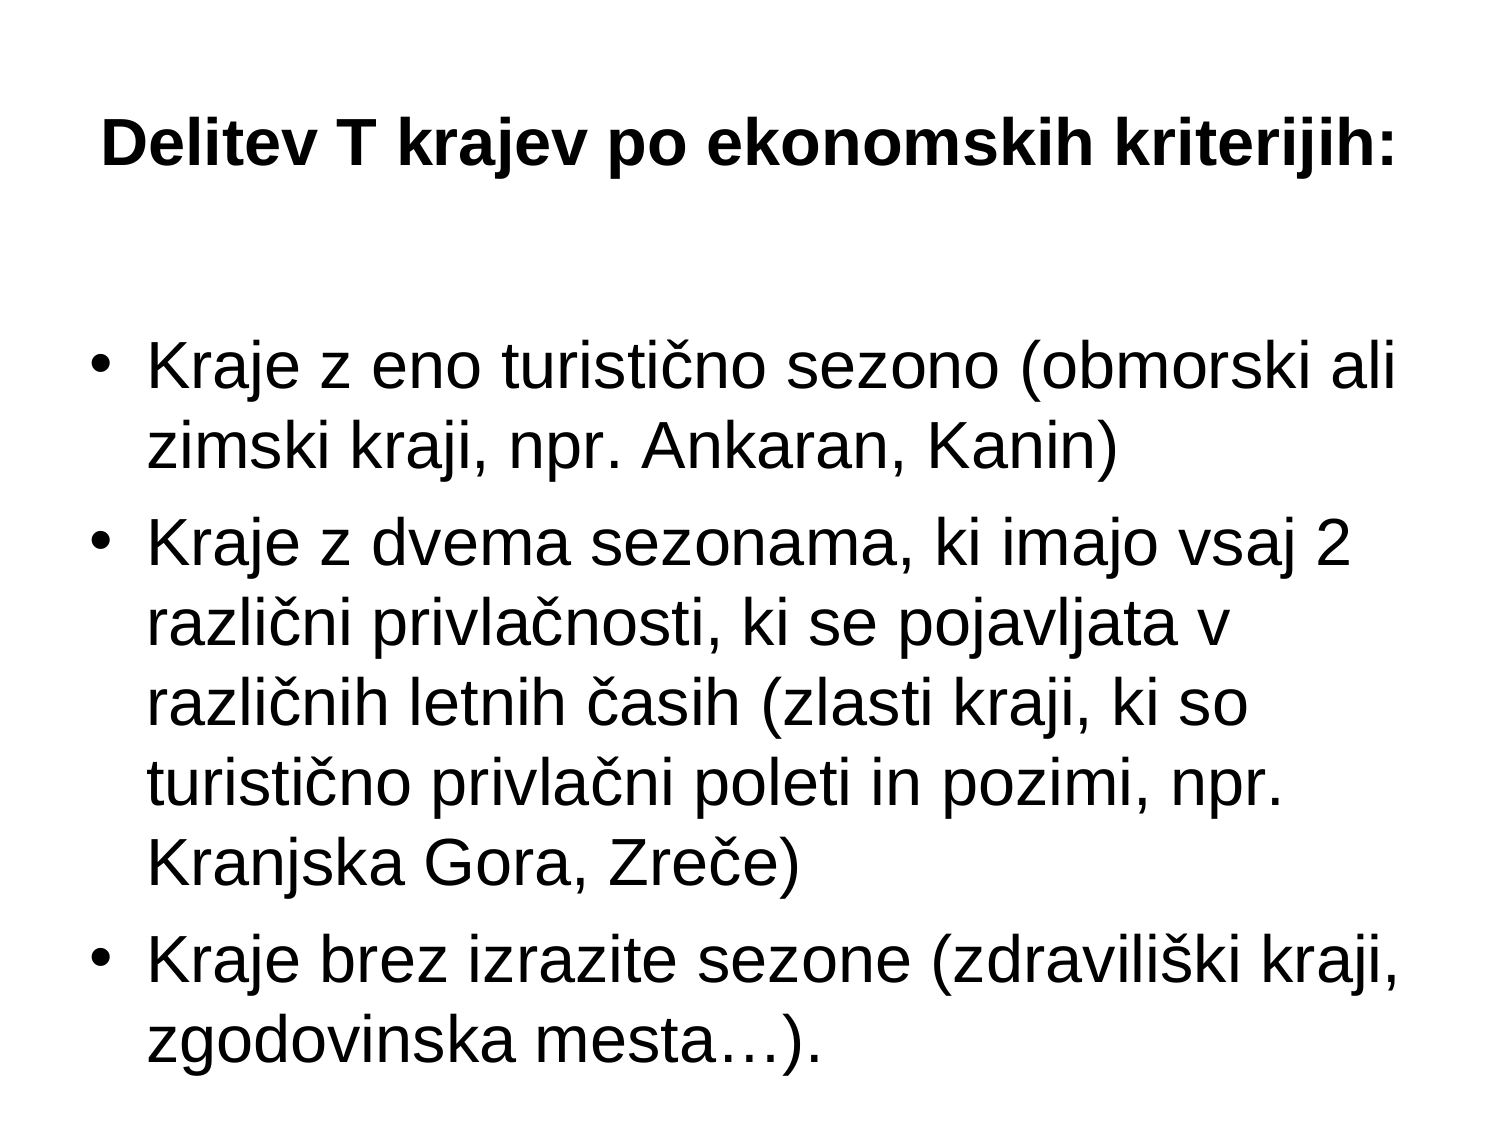

# Delitev T krajev po ekonomskih kriterijih:
Kraje z eno turistično sezono (obmorski ali zimski kraji, npr. Ankaran, Kanin)
Kraje z dvema sezonama, ki imajo vsaj 2 različni privlačnosti, ki se pojavljata v različnih letnih časih (zlasti kraji, ki so turistično privlačni poleti in pozimi, npr. Kranjska Gora, Zreče)
Kraje brez izrazite sezone (zdraviliški kraji, zgodovinska mesta…).